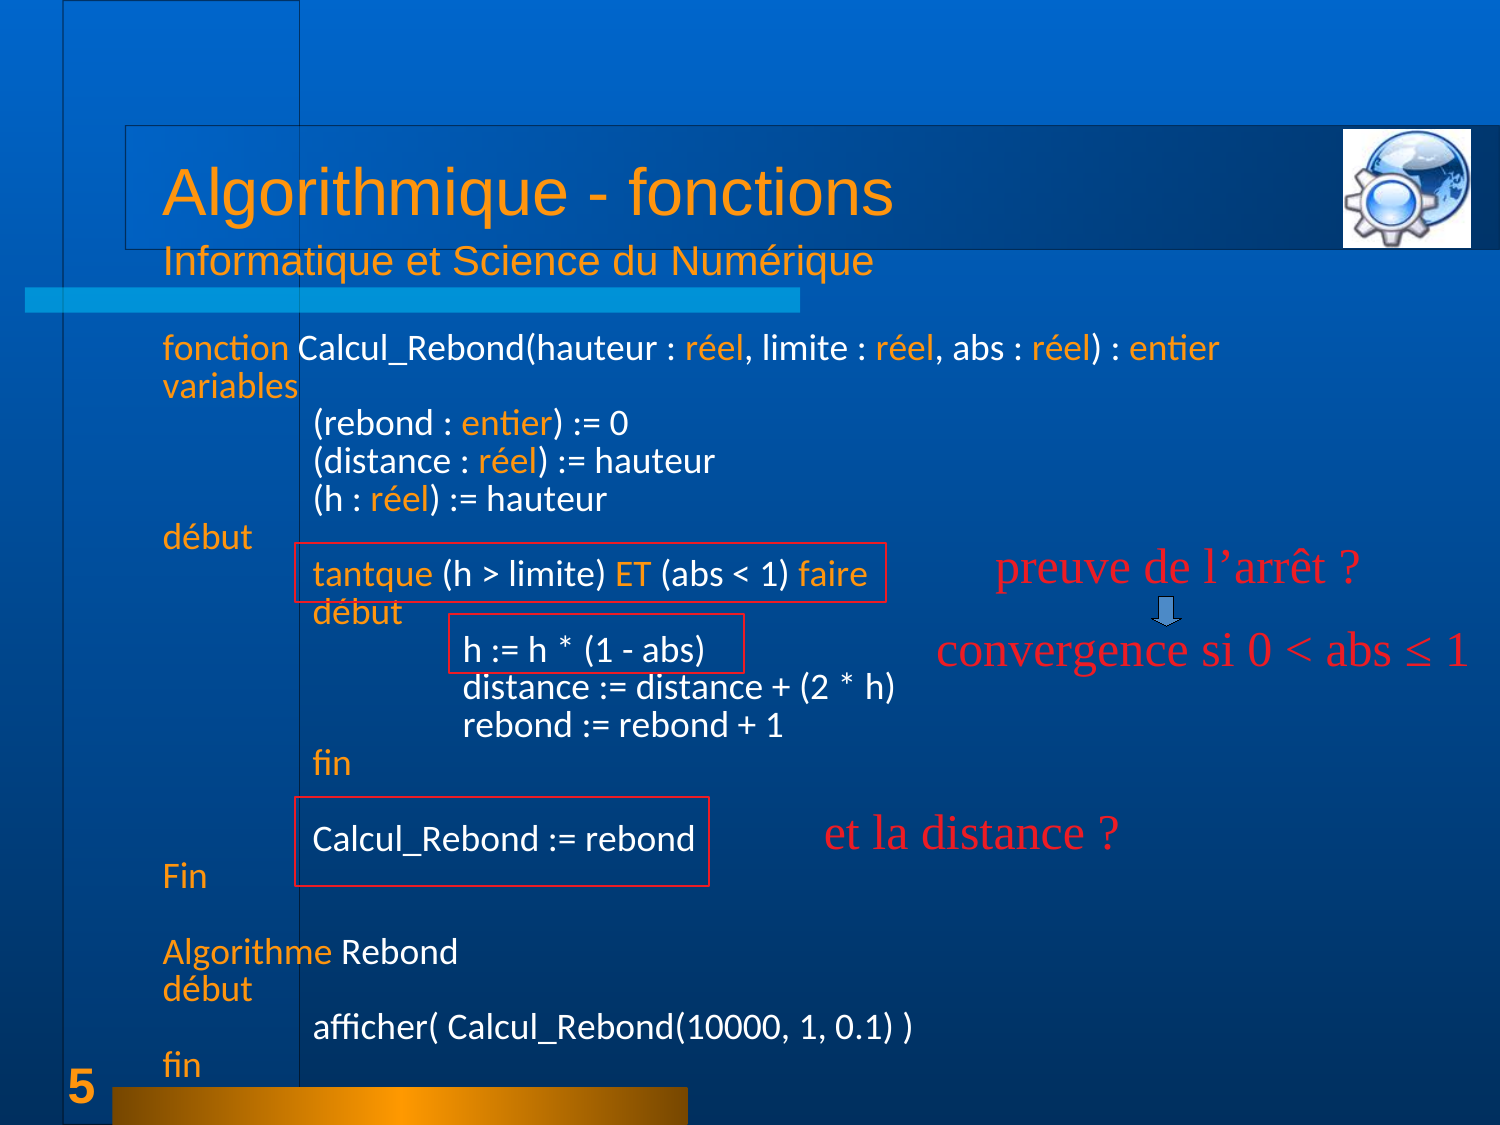

fonction Calcul_Rebond(hauteur : réel, limite : réel, abs : réel) : entier
variables
	(rebond : entier) := 0
	(distance : réel) := hauteur
	(h : réel) := hauteur
début
	tantque (h > limite) ET (abs < 1) faire
	début
		h := h * (1 - abs)
		distance := distance + (2 * h)
		rebond := rebond + 1
	fin
	Calcul_Rebond := rebond
Fin
Algorithme Rebond
début
	afficher( Calcul_Rebond(10000, 1, 0.1) )
fin
preuve de l’arrêt ?
convergence si 0 < abs ≤ 1
et la distance ?